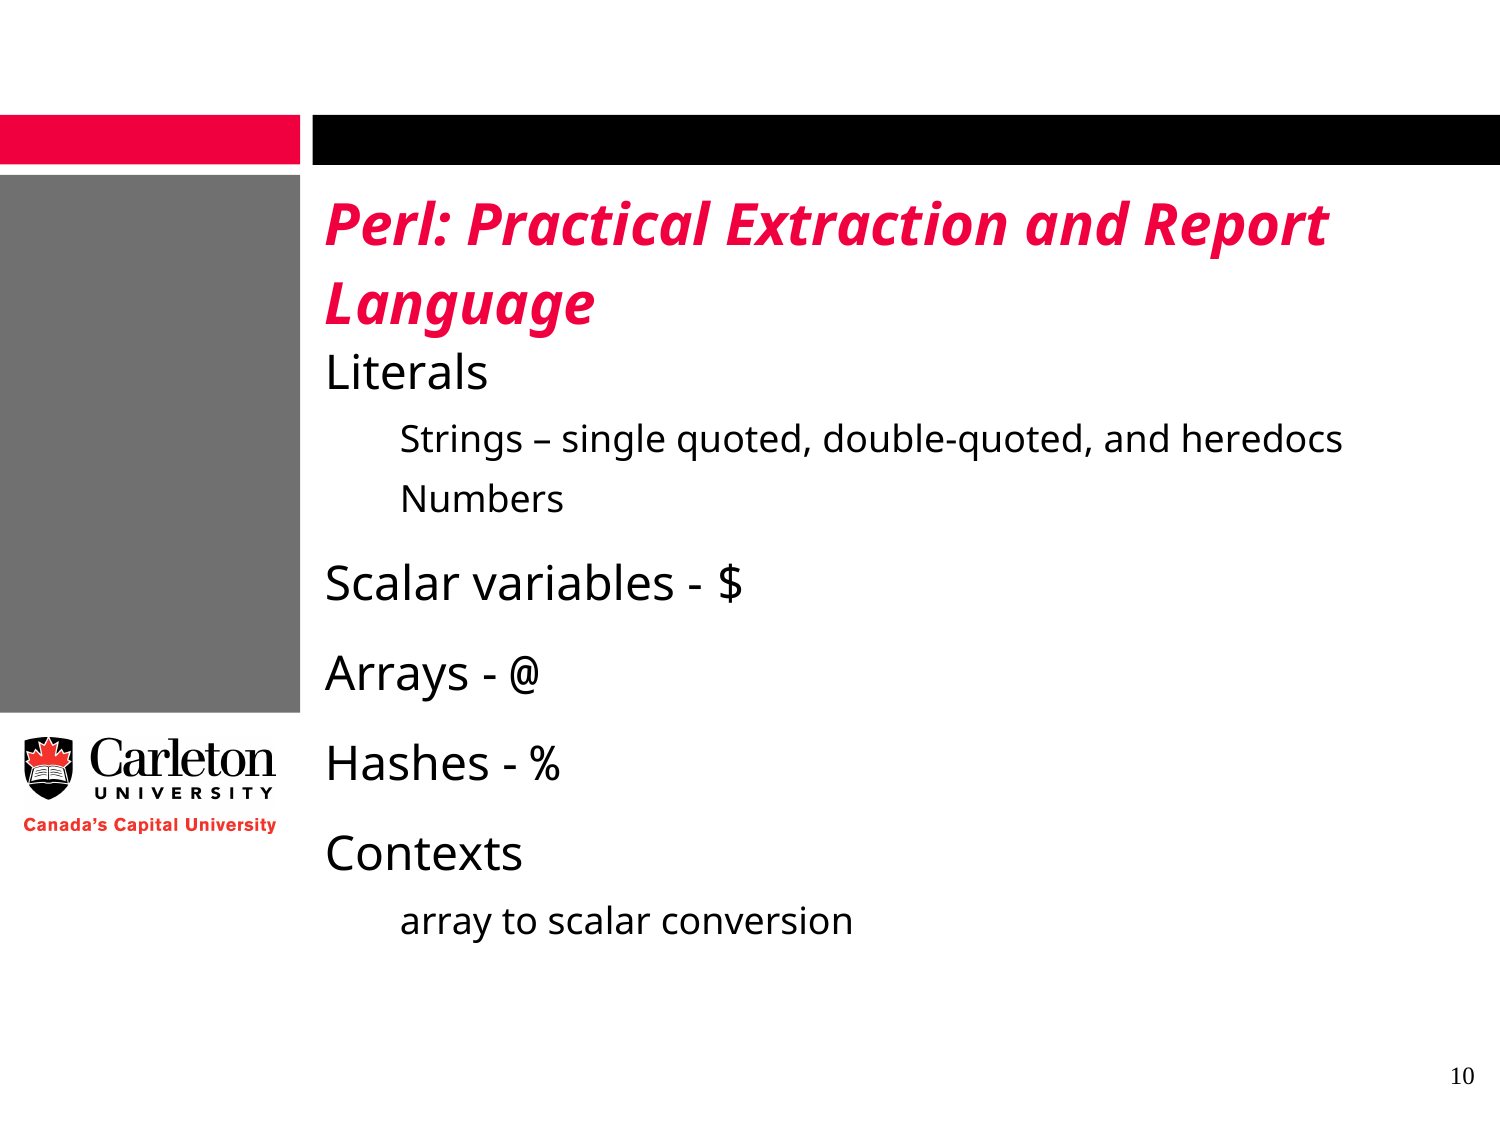

# Perl: Practical Extraction and Report Language
Literals
Strings – single quoted, double-quoted, and heredocs
Numbers
Scalar variables - $
Arrays - @
Hashes - %
Contexts
array to scalar conversion
10